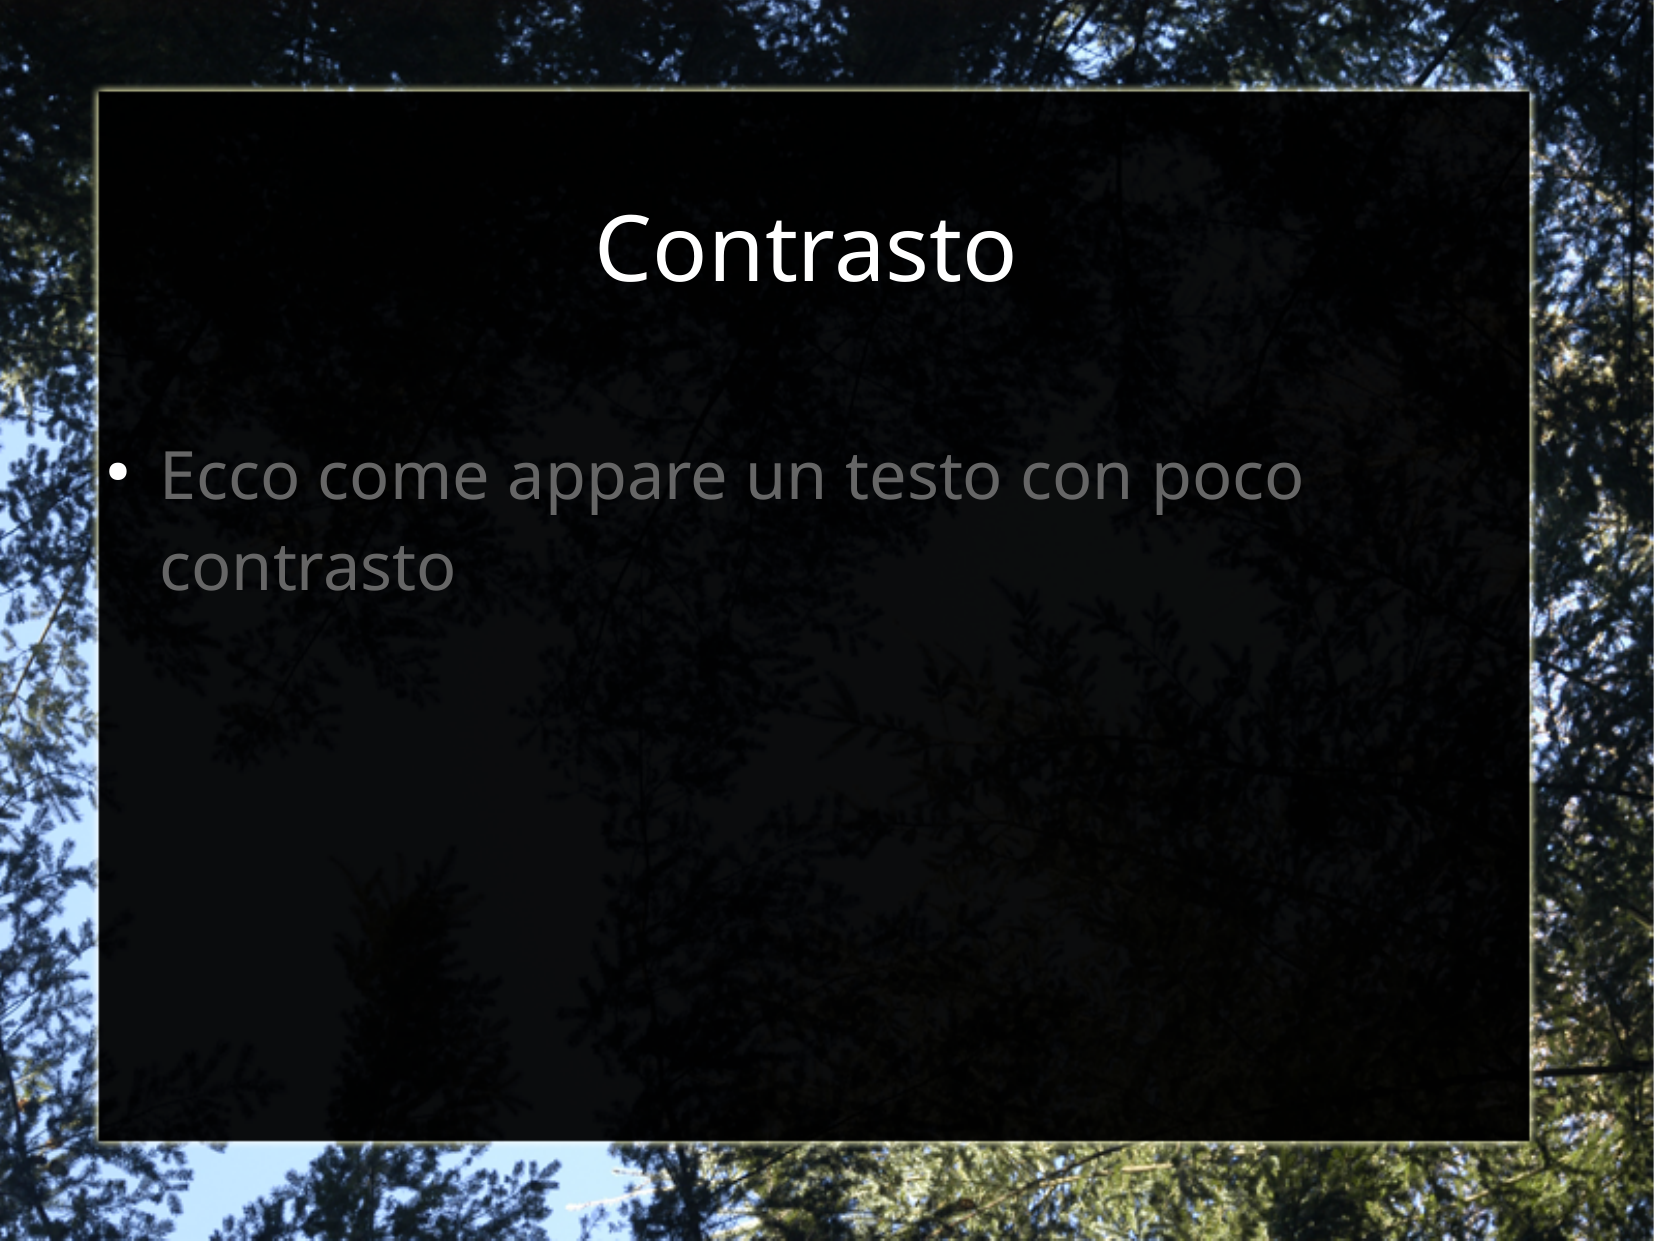

# Contrasto
Ecco come appare un testo con poco contrasto